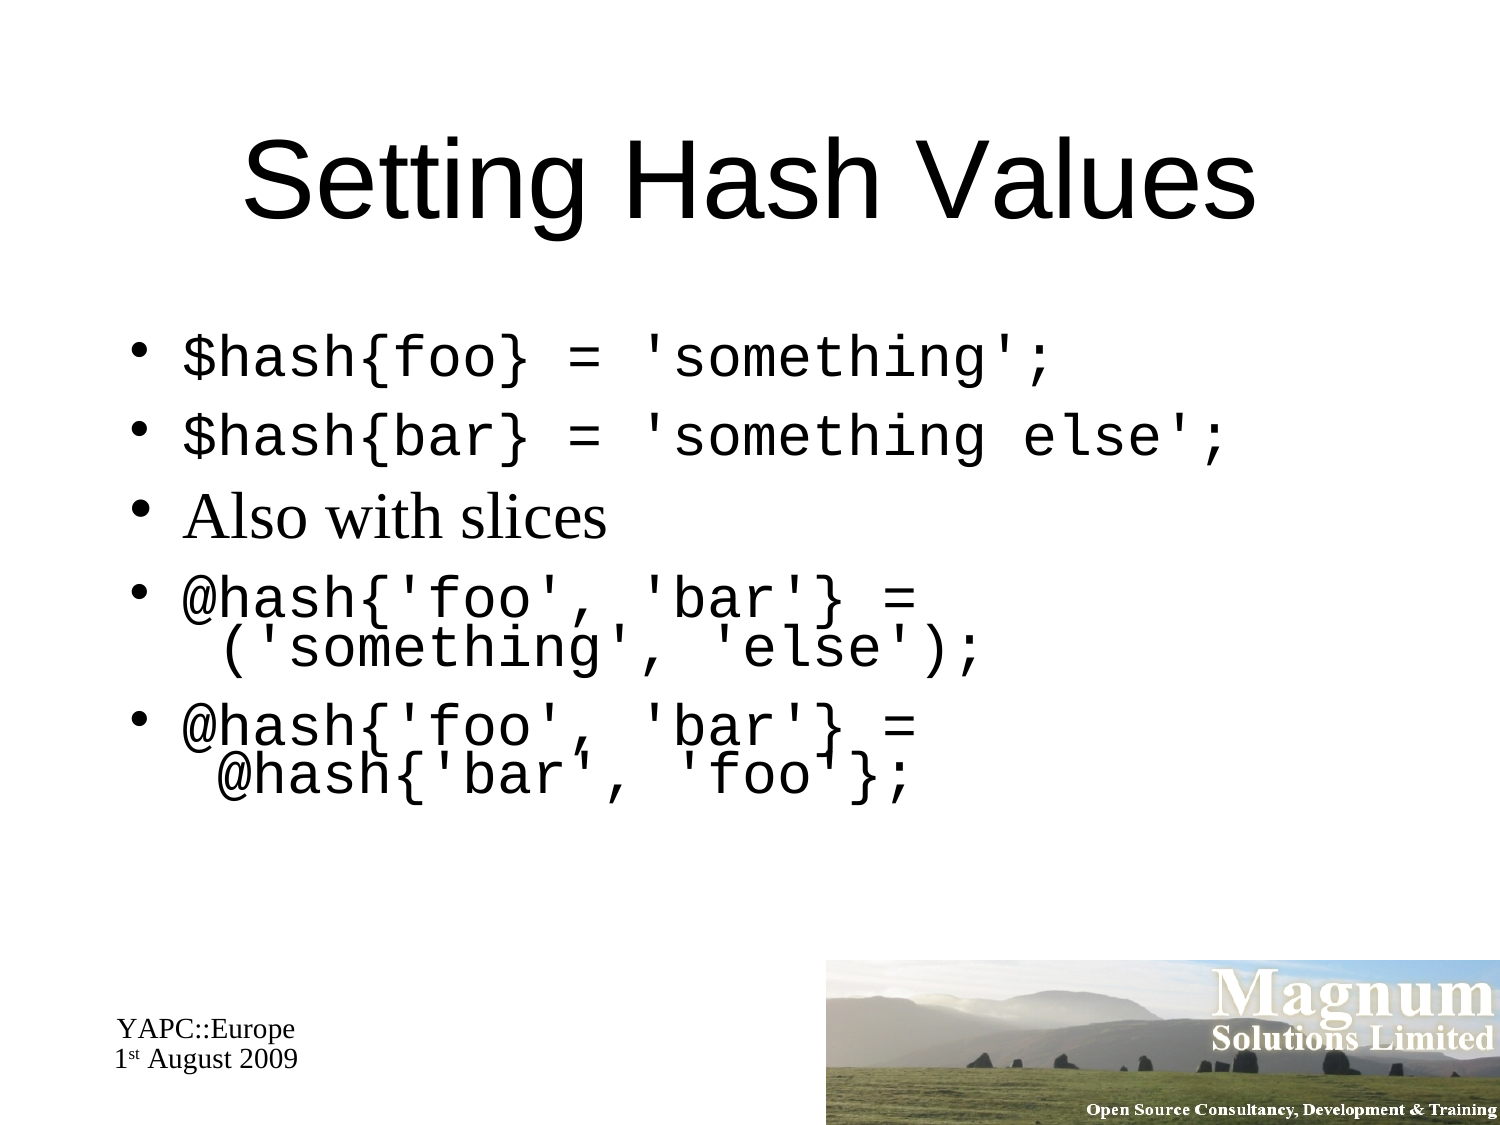

# Setting Hash Values
$hash{foo} = 'something';
$hash{bar} = 'something else';
Also with slices
@hash{'foo', 'bar'} =
 ('something', 'else');
@hash{'foo', 'bar'} =
 @hash{'bar', 'foo'};
39